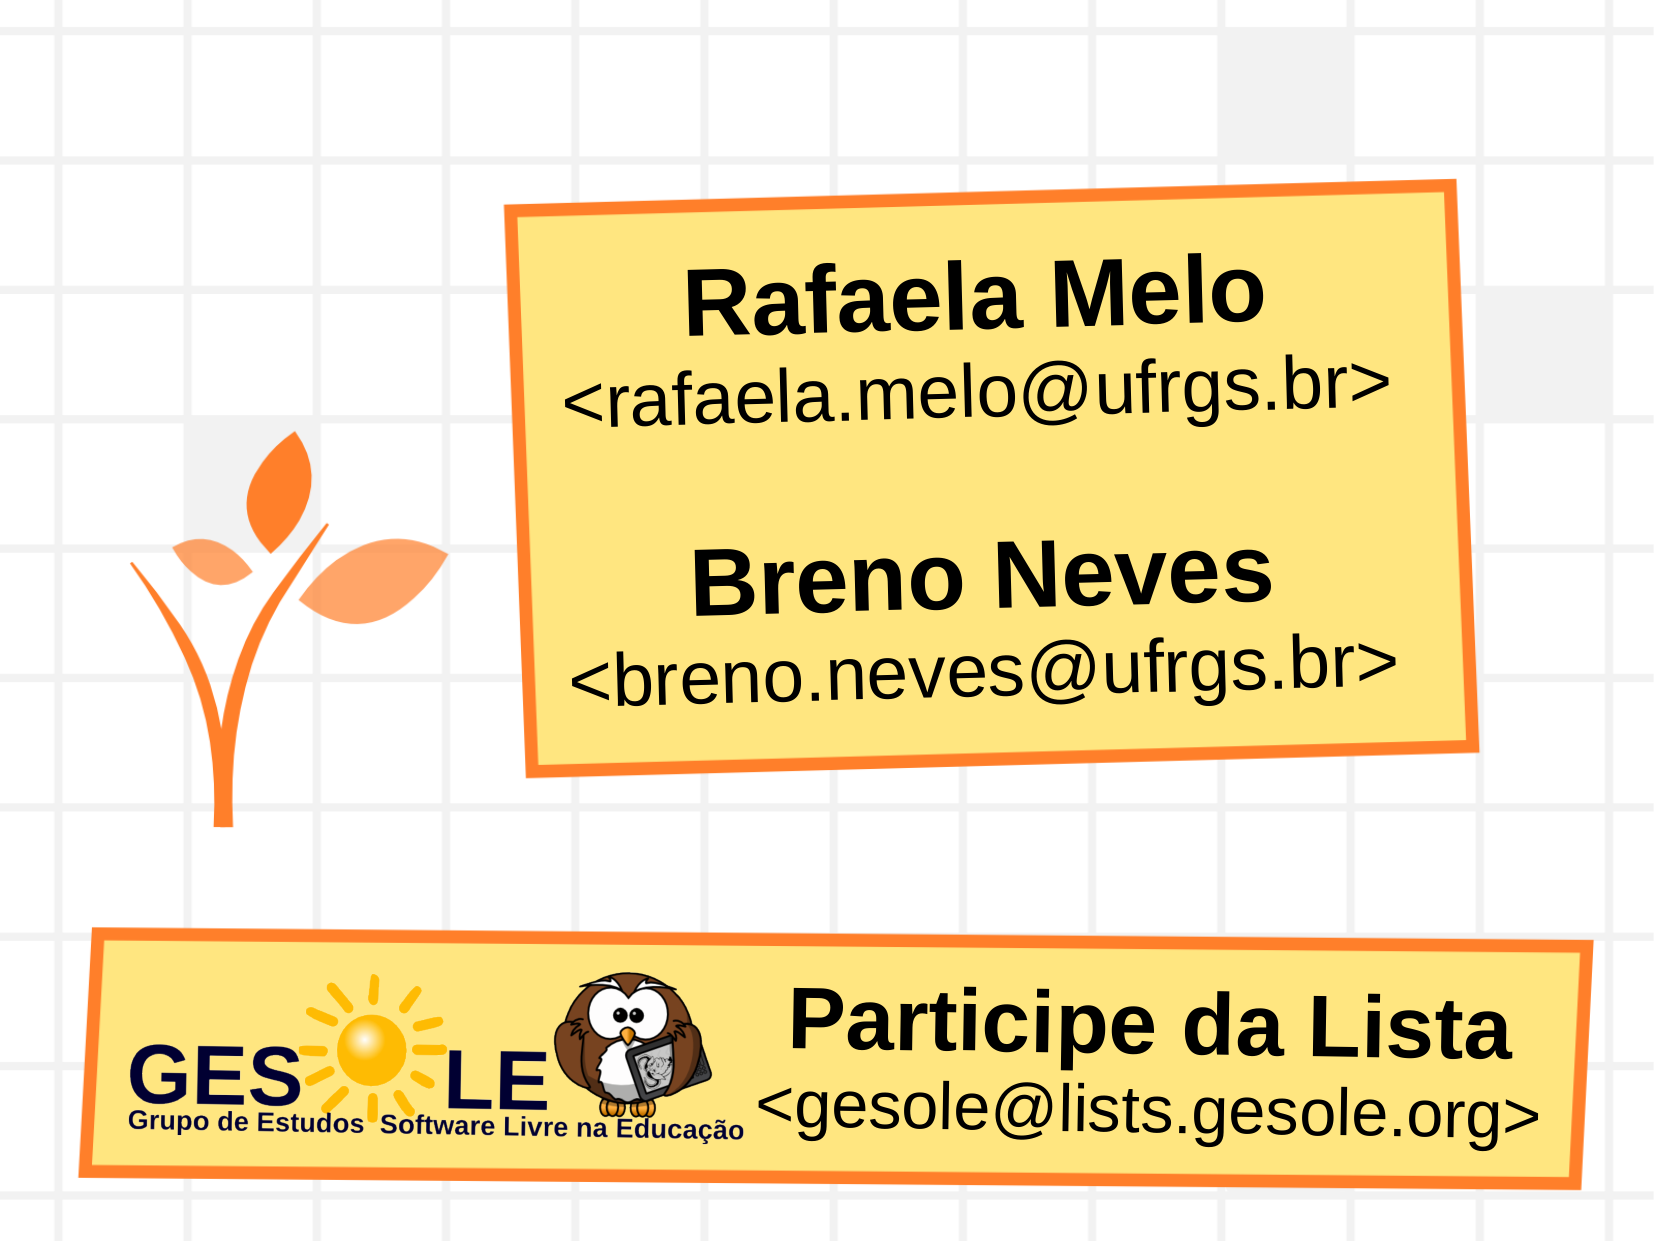

# Rafaela Melo <rafaela.melo@ufrgs.br> Breno Neves <breno.neves@ufrgs.br>
Participe da Lista
<gesole@lists.gesole.org>